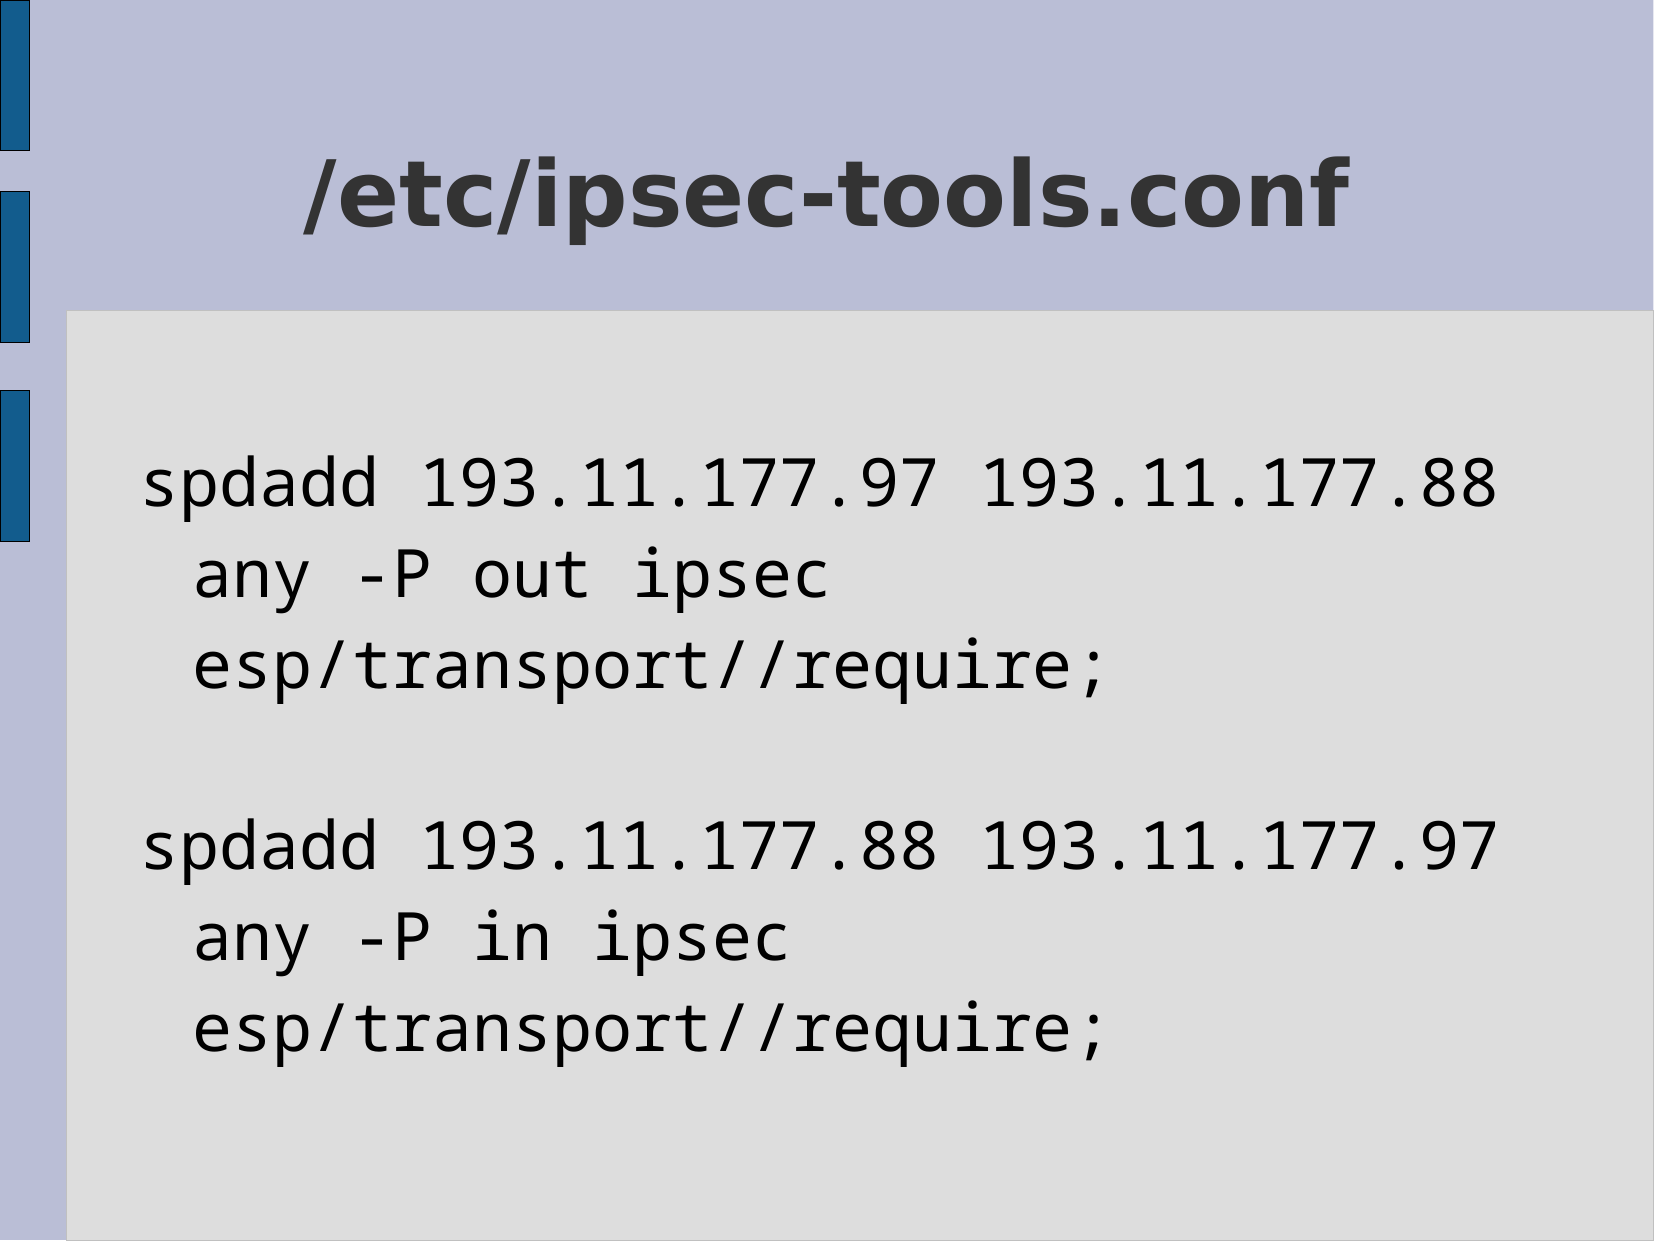

# /etc/ipsec-tools.conf
spdadd 193.11.177.97 193.11.177.88 any -P out ipsec esp/transport//require;
spdadd 193.11.177.88 193.11.177.97 any -P in ipsec esp/transport//require;